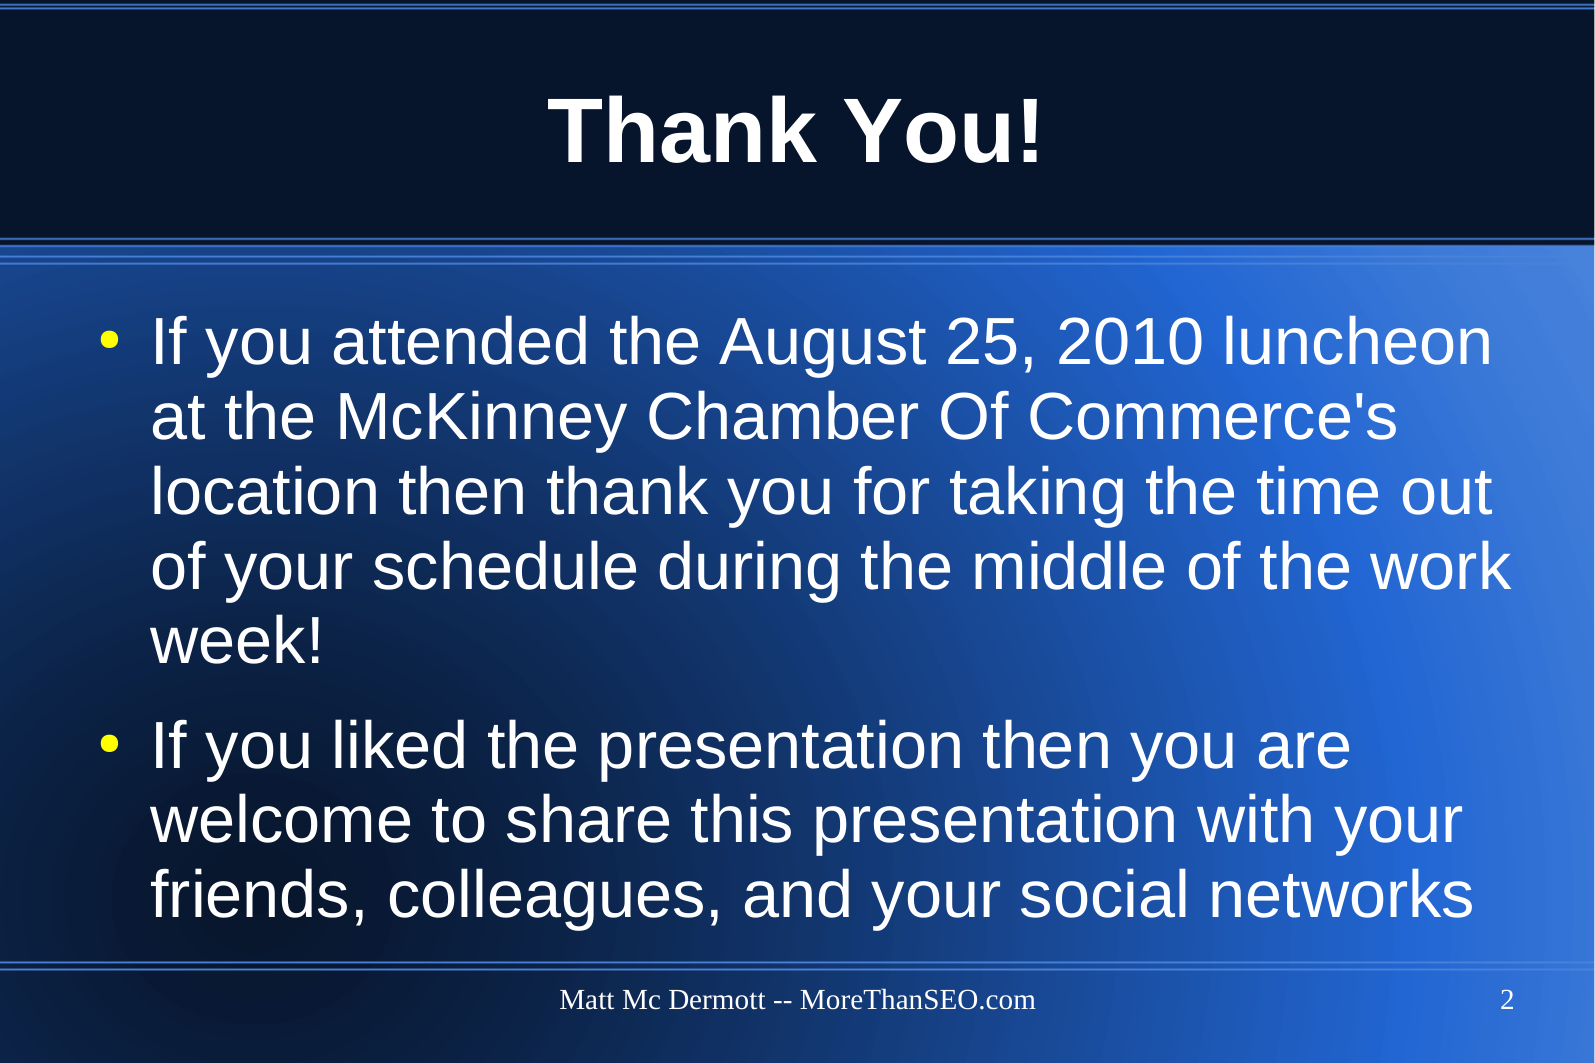

# Thank You!
If you attended the August 25, 2010 luncheon at the McKinney Chamber Of Commerce's location then thank you for taking the time out of your schedule during the middle of the work week!
If you liked the presentation then you are welcome to share this presentation with your friends, colleagues, and your social networks
Matt Mc Dermott -- MoreThanSEO.com
2